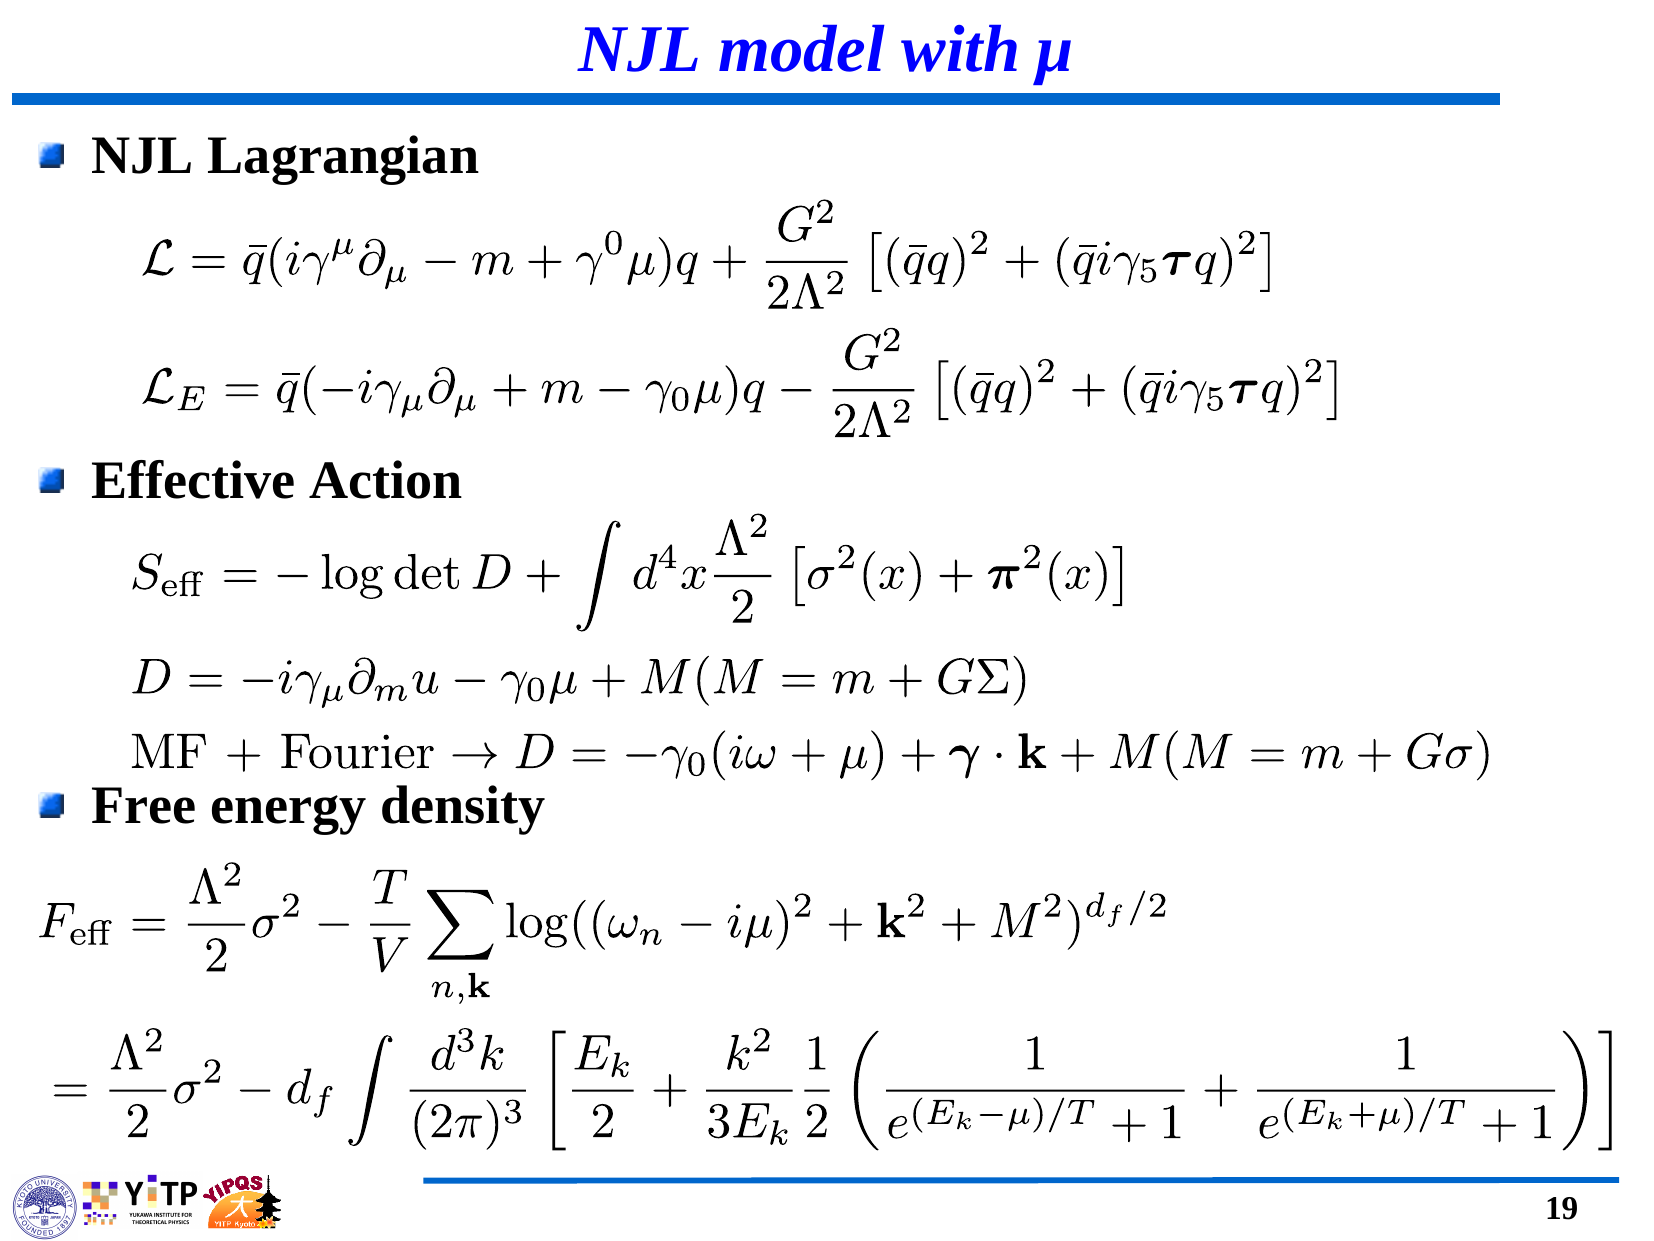

# NJL model with μ
NJL Lagrangian
Effective Action
Free energy density